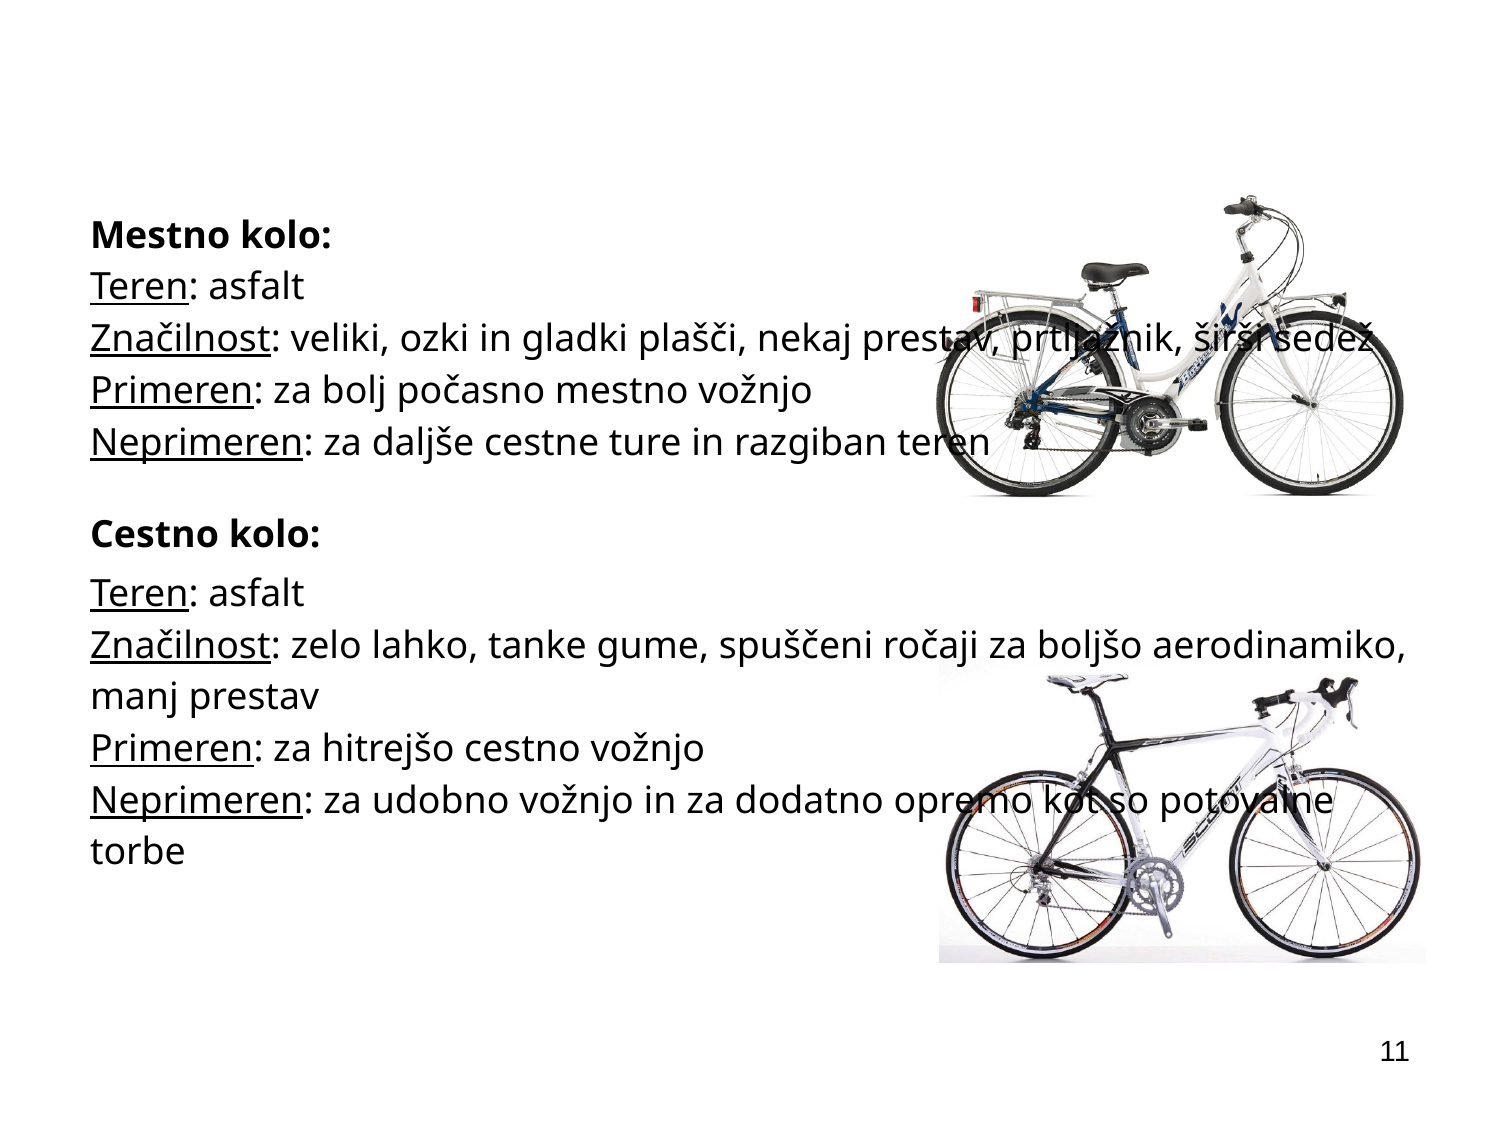

# Mestno kolo: Teren: asfalt Značilnost: veliki, ozki in gladki plašči, nekaj prestav, prtljažnik, širši sedež Primeren: za bolj počasno mestno vožnjo Neprimeren: za daljše cestne ture in razgiban teren
Cestno kolo:
Teren: asfalt
Značilnost: zelo lahko, tanke gume, spuščeni ročaji za boljšo aerodinamiko, manj prestav
Primeren: za hitrejšo cestno vožnjo
Neprimeren: za udobno vožnjo in za dodatno opremo kot so potovalne torbe